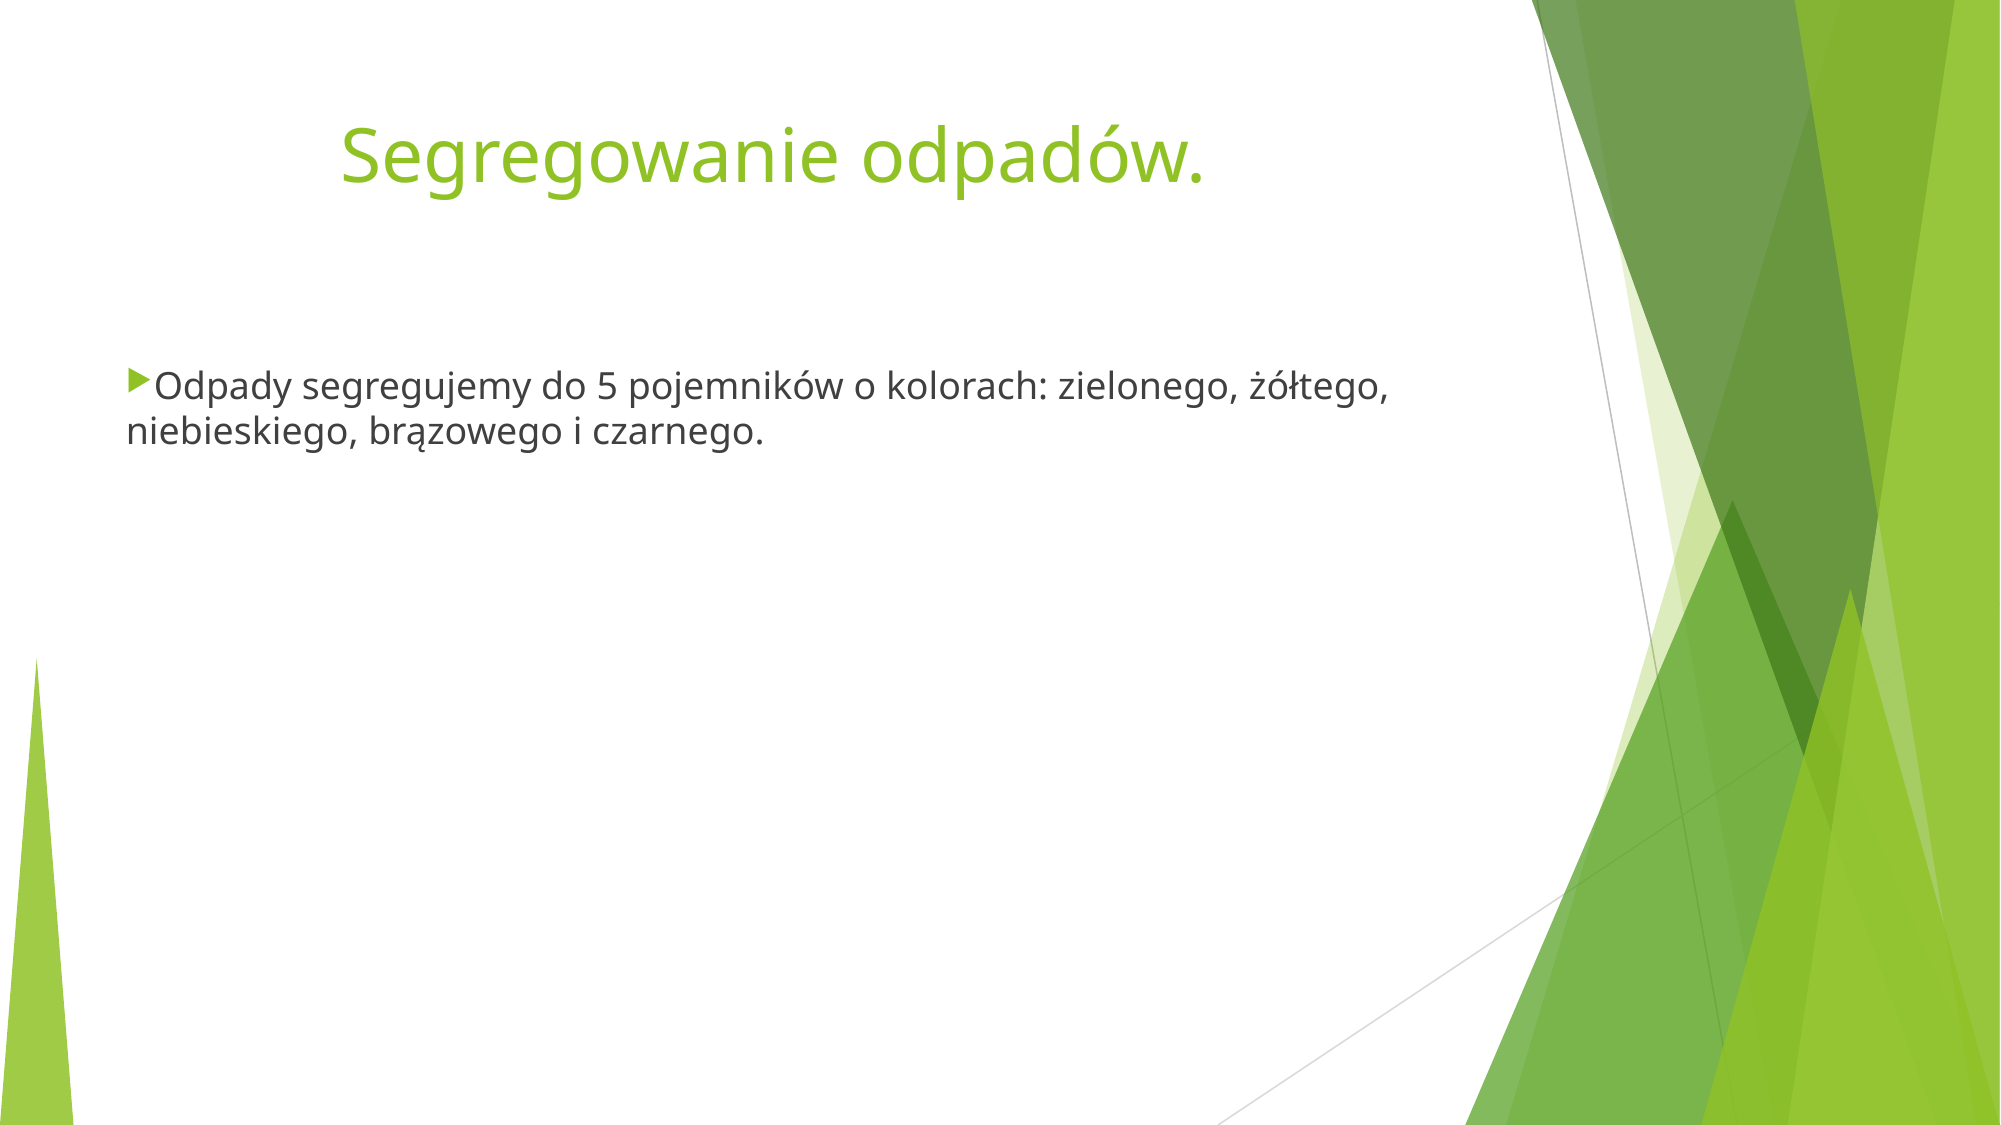

# Segregowanie odpadów.
Odpady segregujemy do 5 pojemników o kolorach: zielonego, żółtego, niebieskiego, brązowego i czarnego.